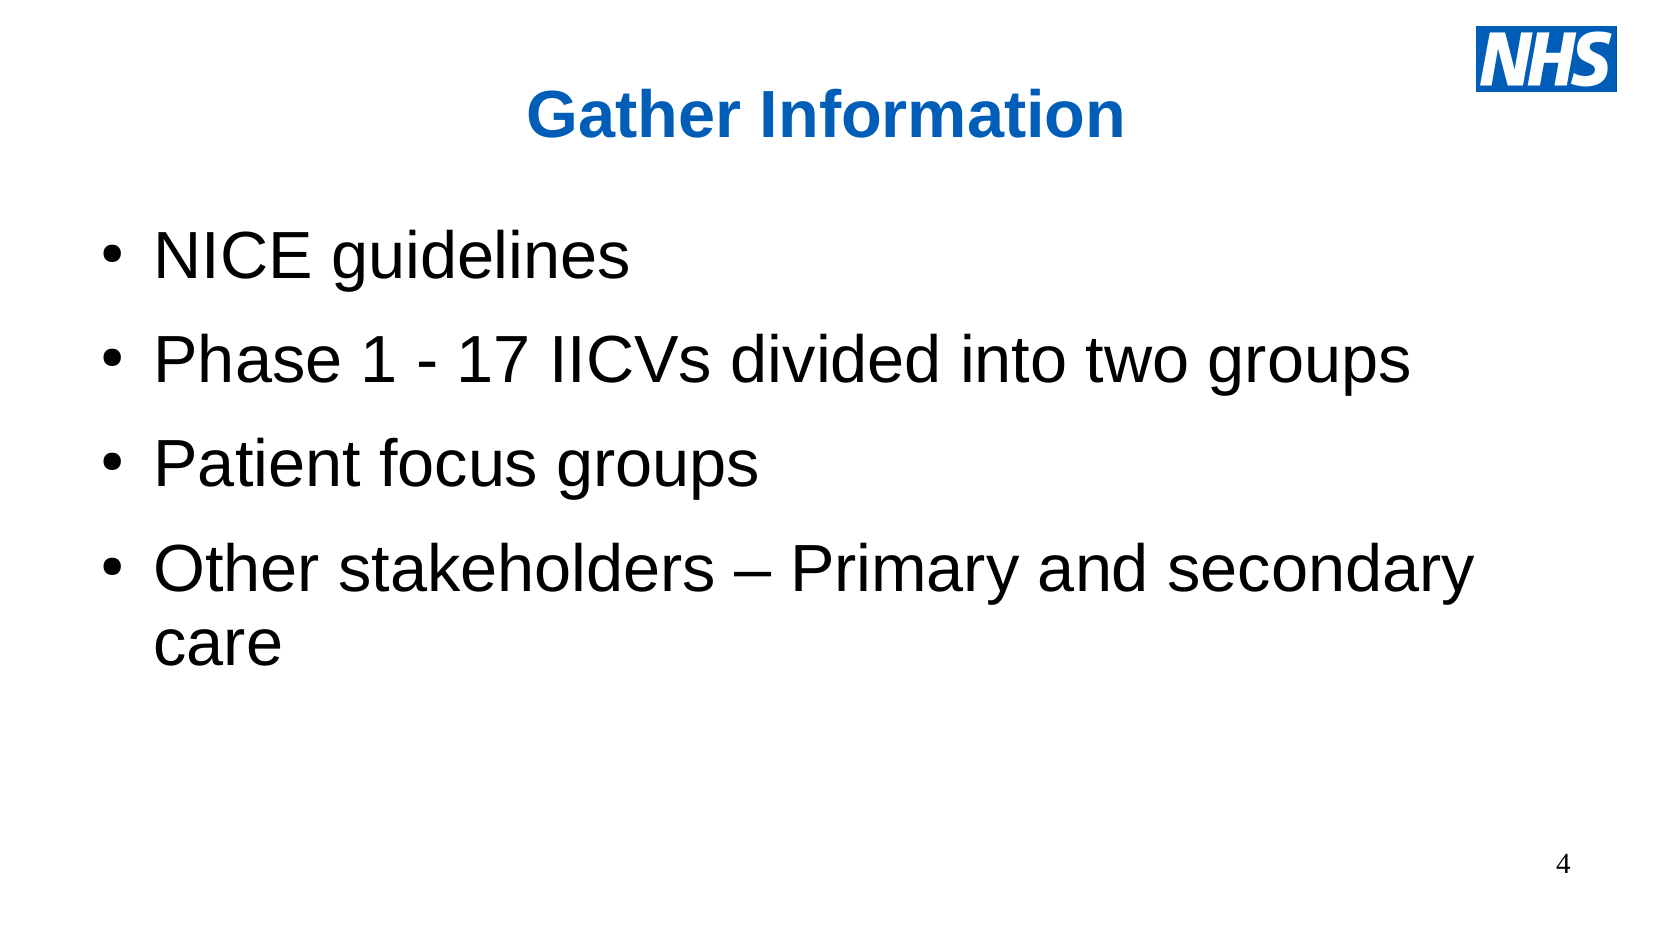

# Gather Information
NICE guidelines
Phase 1 - 17 IICVs divided into two groups
Patient focus groups
Other stakeholders – Primary and secondary care
4